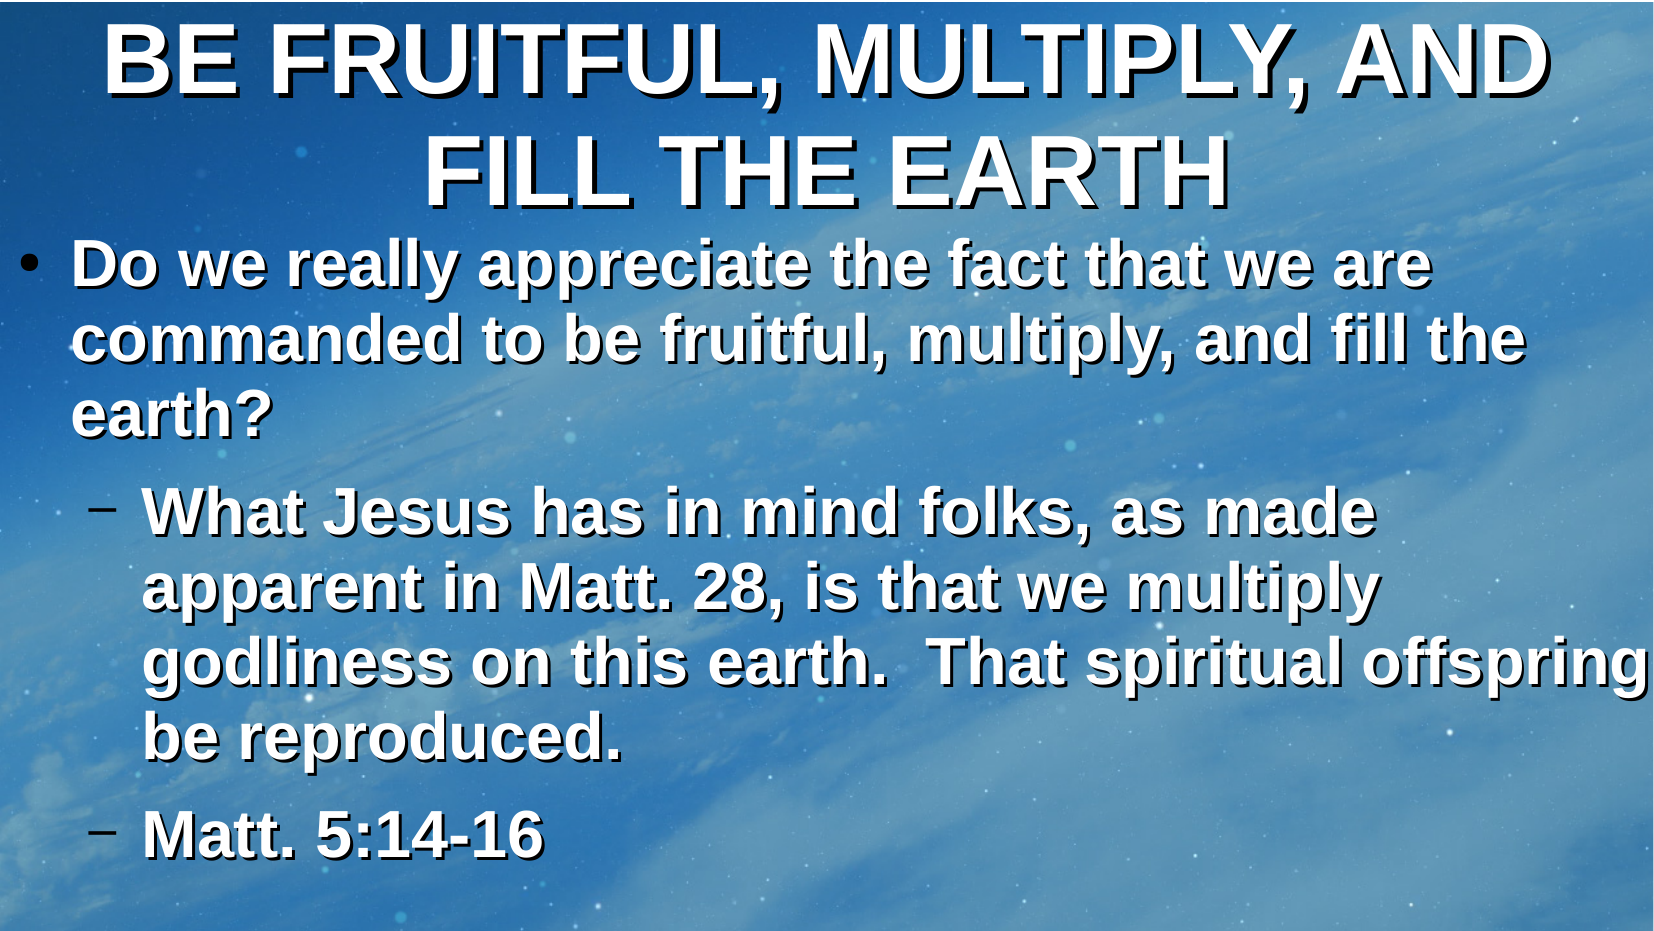

# BE FRUITFUL, MULTIPLY, AND FILL THE EARTH
Do we really appreciate the fact that we are commanded to be fruitful, multiply, and fill the earth?
What Jesus has in mind folks, as made apparent in Matt. 28, is that we multiply godliness on this earth. That spiritual offspring be reproduced.
Matt. 5:14-16